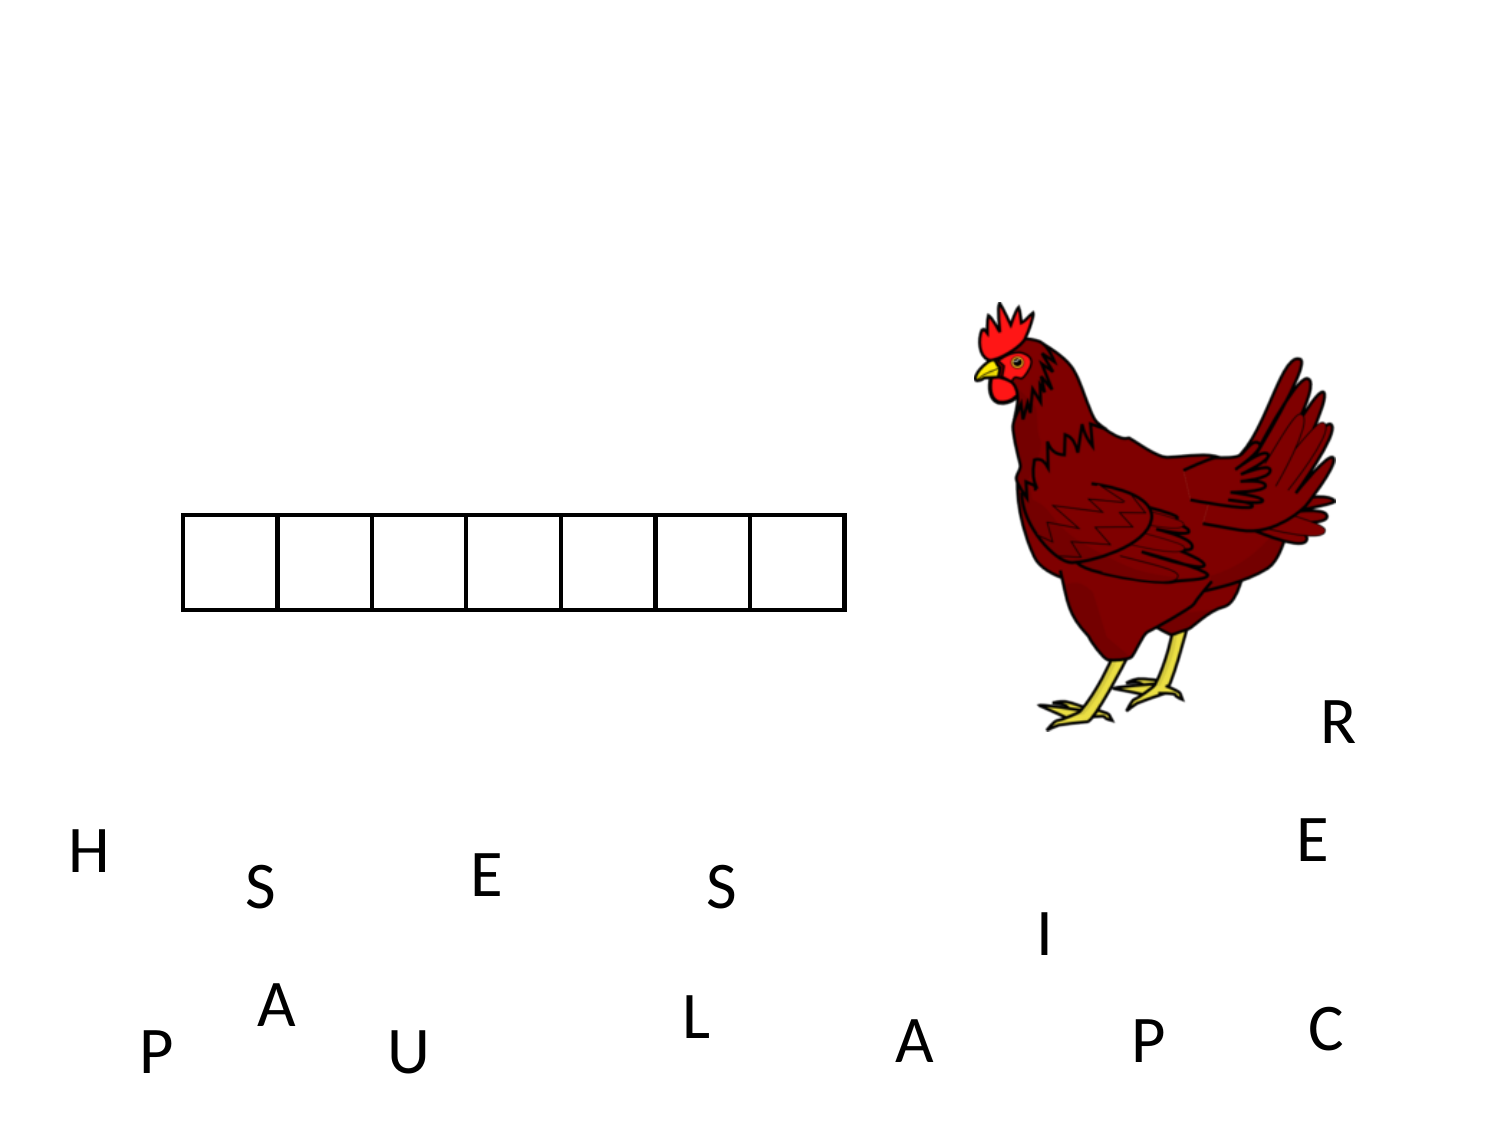

R
E
H
E
S
S
I
A
L
C
A
P
P
U